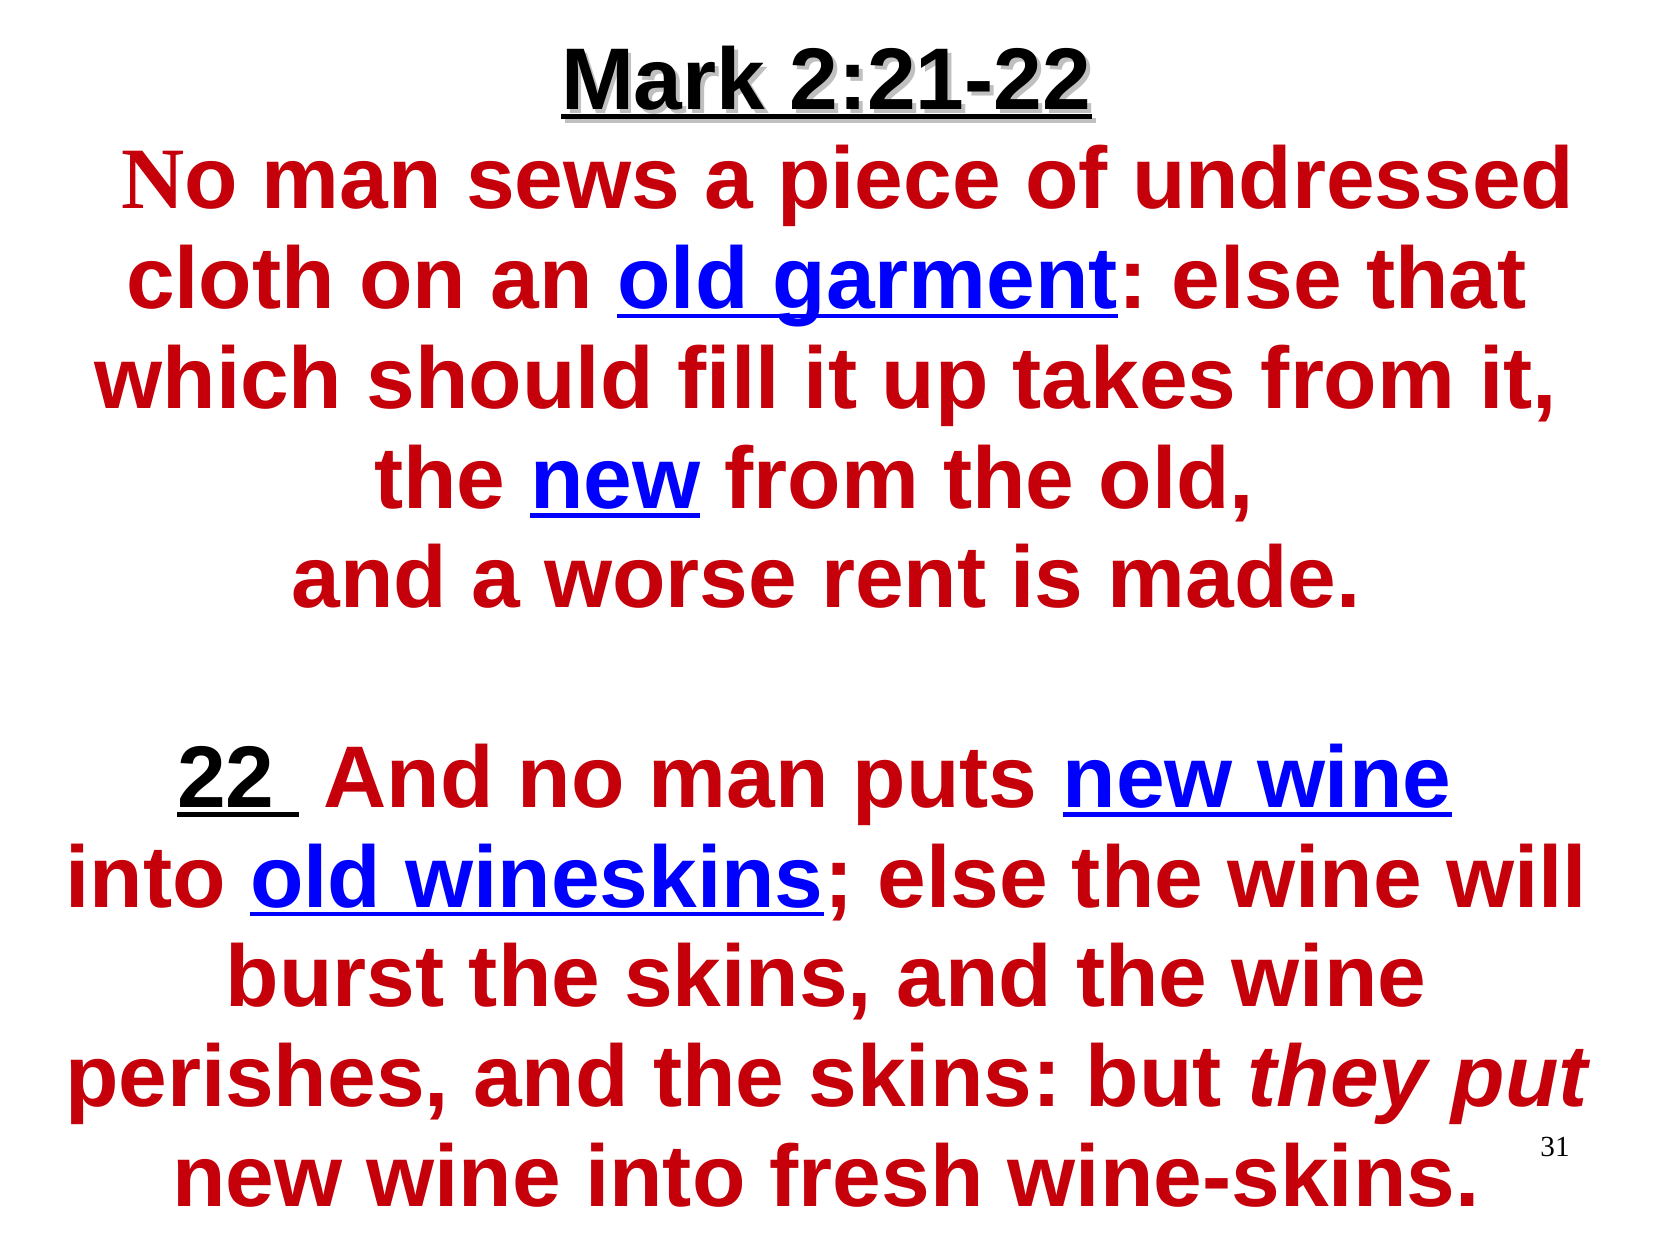

Mark 2:21-22
 No man sews a piece of undressed cloth on an old garment: else that which should fill it up takes from it, the new from the old,
and a worse rent is made.
22 And no man puts new wine
into old wineskins; else the wine will burst the skins, and the wine perishes, and the skins: but they put new wine into fresh wine-skins.
31